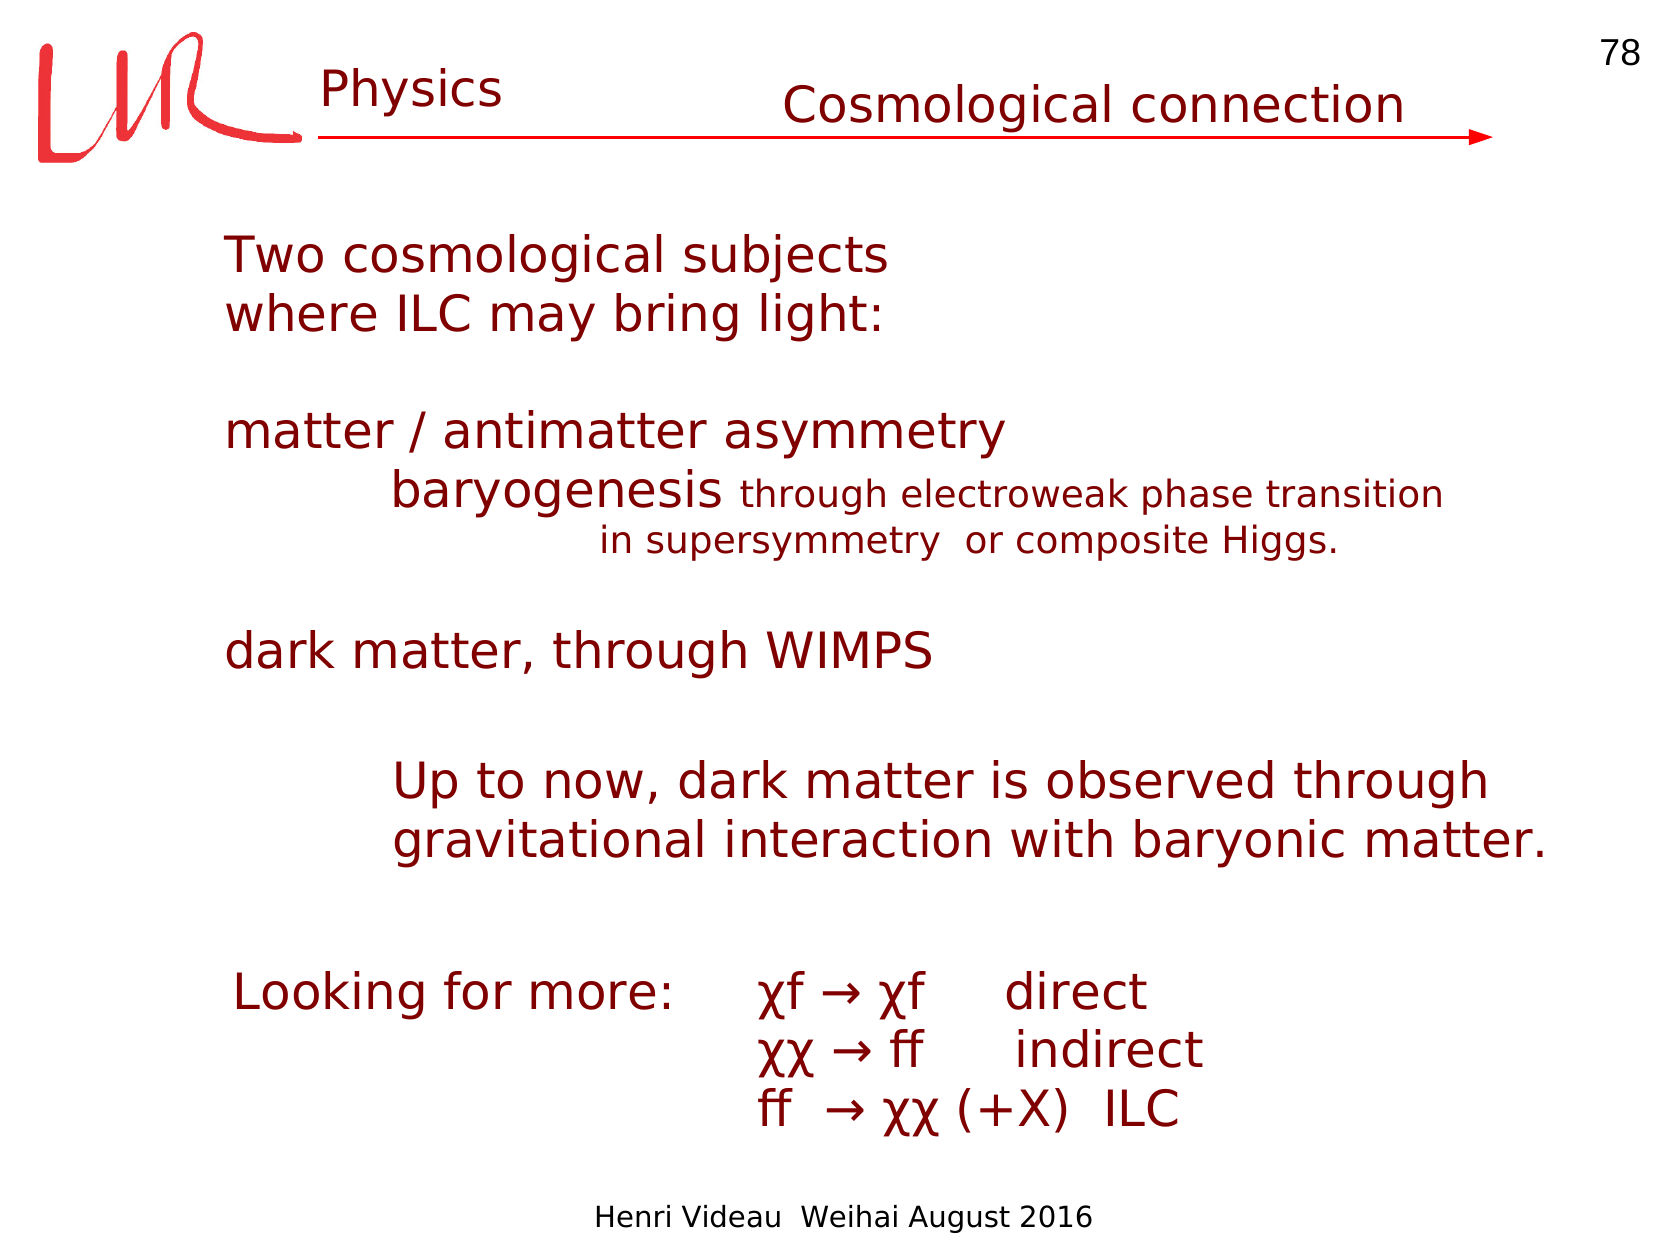

Cosmological connection
Two cosmological subjects
where ILC may bring light:
matter / antimatter asymmetry
		 baryogenesis through electroweak phase transition
					in supersymmetry or composite Higgs.
dark matter, through WIMPS
Up to now, dark matter is observed through
gravitational interaction with baryonic matter.
Looking for more:		χf → χf direct
							χχ → ff	 indirect
							ff → χχ (+X) ILC